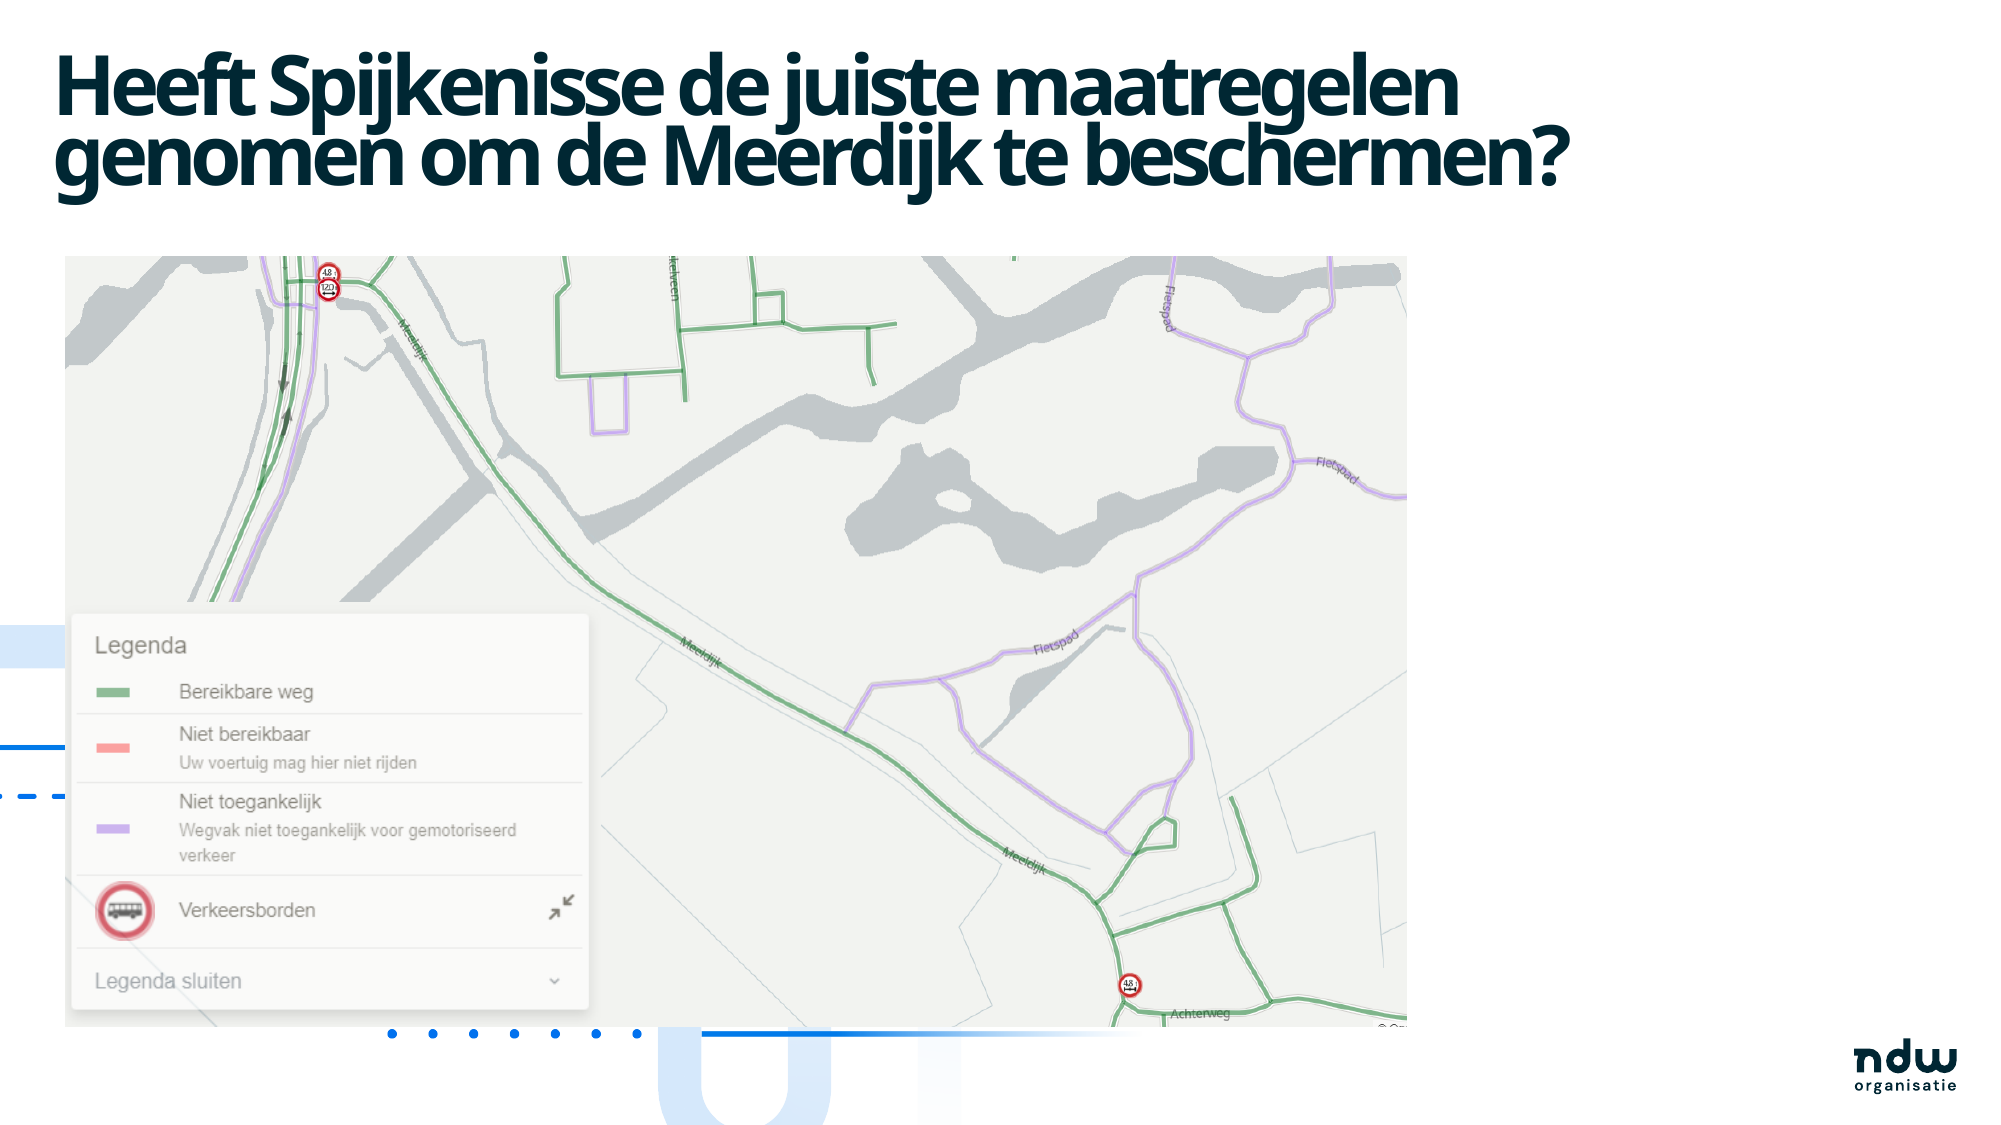

# Heeft Spijkenisse de juiste maatregelen genomen om de Meerdijk te beschermen?